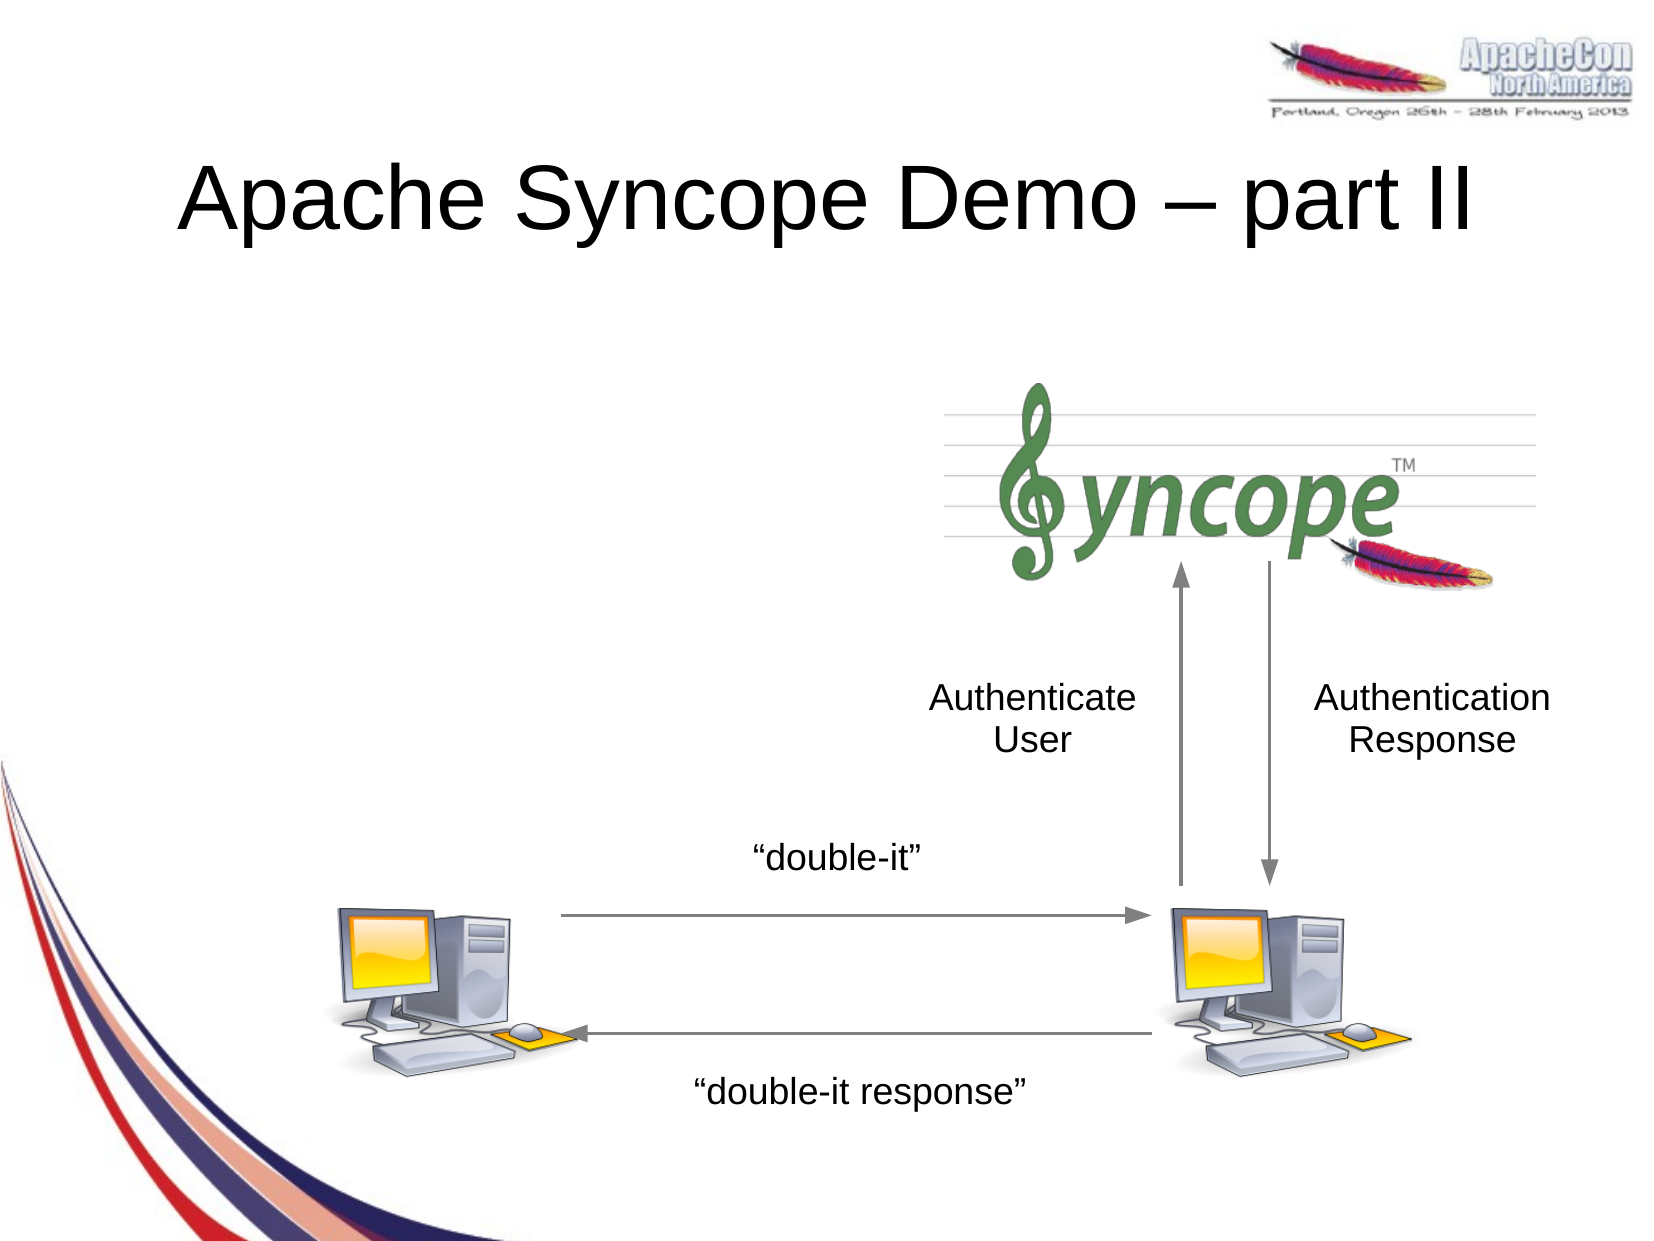

# Apache Syncope Demo – part II
Authenticate
User
Authentication
Response
“double-it”
“double-it response”